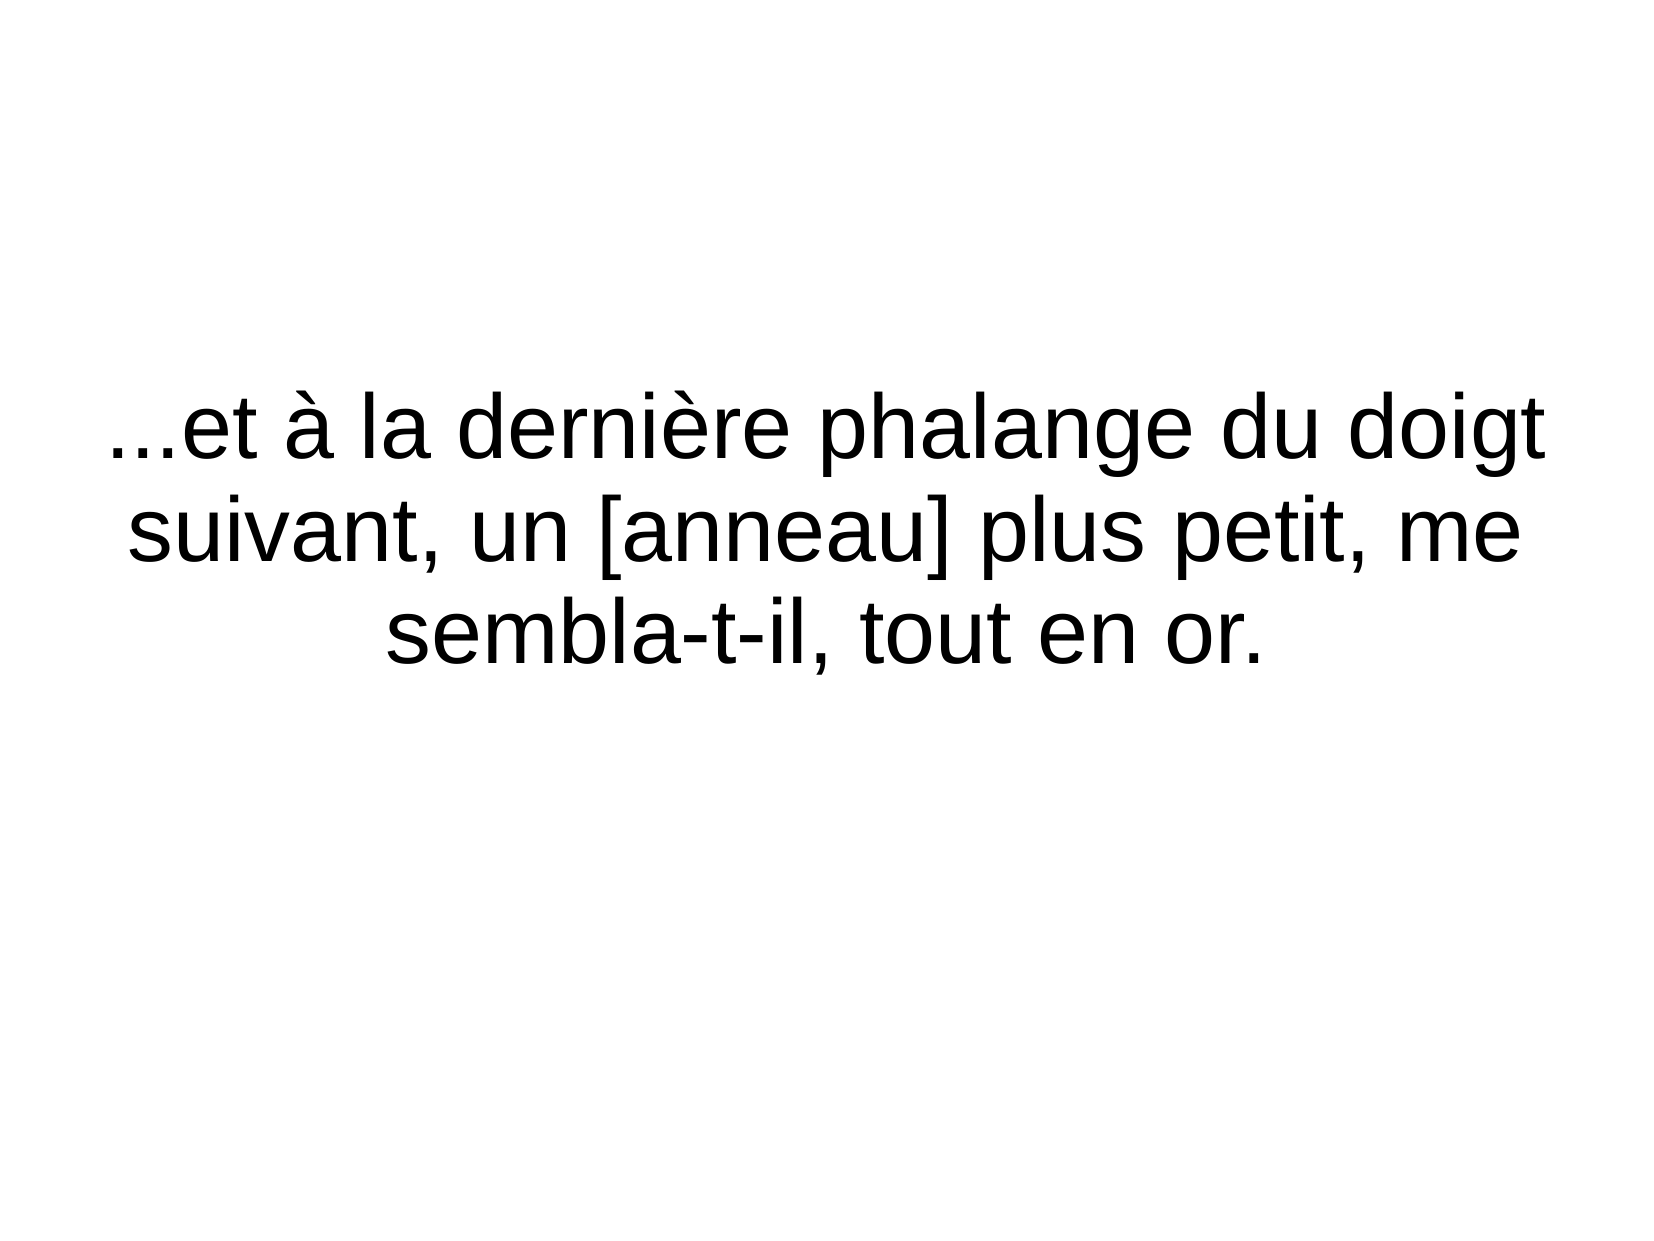

# ...et à la dernière phalange du doigt suivant, un [anneau] plus petit, me sembla-t-il, tout en or.